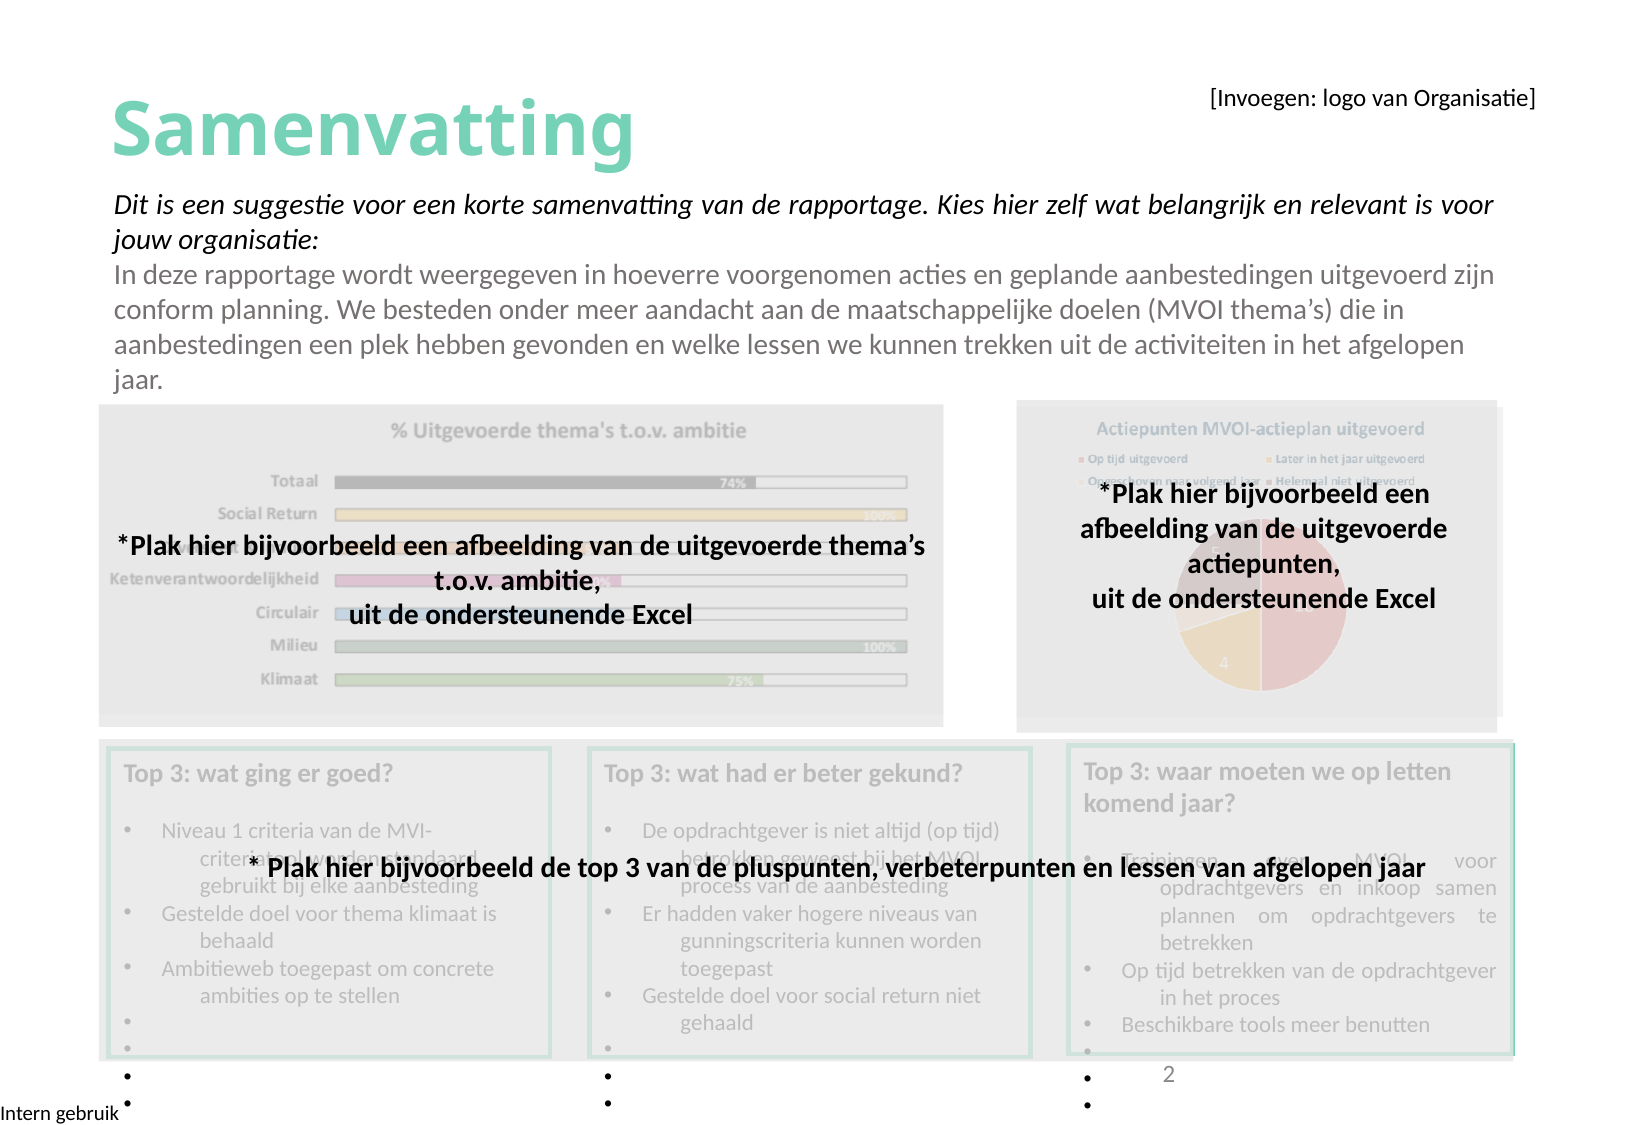

Samenvatting
[Invoegen: logo van Organisatie]
Dit is een suggestie voor een korte samenvatting van de rapportage. Kies hier zelf wat belangrijk en relevant is voor jouw organisatie:
In deze rapportage wordt weergegeven in hoeverre voorgenomen acties en geplande aanbestedingen uitgevoerd zijn conform planning. We besteden onder meer aandacht aan de maatschappelijke doelen (MVOI thema’s) die in aanbestedingen een plek hebben gevonden en welke lessen we kunnen trekken uit de activiteiten in het afgelopen jaar.
*Plak hier bijvoorbeeld een afbeelding van de uitgevoerde actiepunten,
uit de ondersteunende Excel
*Plak hier bijvoorbeeld een afbeelding van de uitgevoerde thema’s t.o.v. ambitie,
uit de ondersteunende Excel
Top 3: waar moeten we op letten komend jaar?
Trainingen over MVOI voor opdrachtgevers en inkoop samen plannen om opdrachtgevers te betrekken
Op tijd betrekken van de opdrachtgever in het proces
Beschikbare tools meer benutten
Top 3: wat ging er goed?
Niveau 1 criteria van de MVI-criteriatool worden standaard gebruikt bij elke aanbesteding
Gestelde doel voor thema klimaat is behaald
Ambitieweb toegepast om concrete ambities op te stellen
Top 3: wat had er beter gekund?
De opdrachtgever is niet altijd (op tijd) betrokken geweest bij het MVOI process van de aanbesteding
Er hadden vaker hogere niveaus van gunningscriteria kunnen worden toegepast
Gestelde doel voor social return niet gehaald
* Plak hier bijvoorbeeld de top 3 van de pluspunten, verbeterpunten en lessen van afgelopen jaar